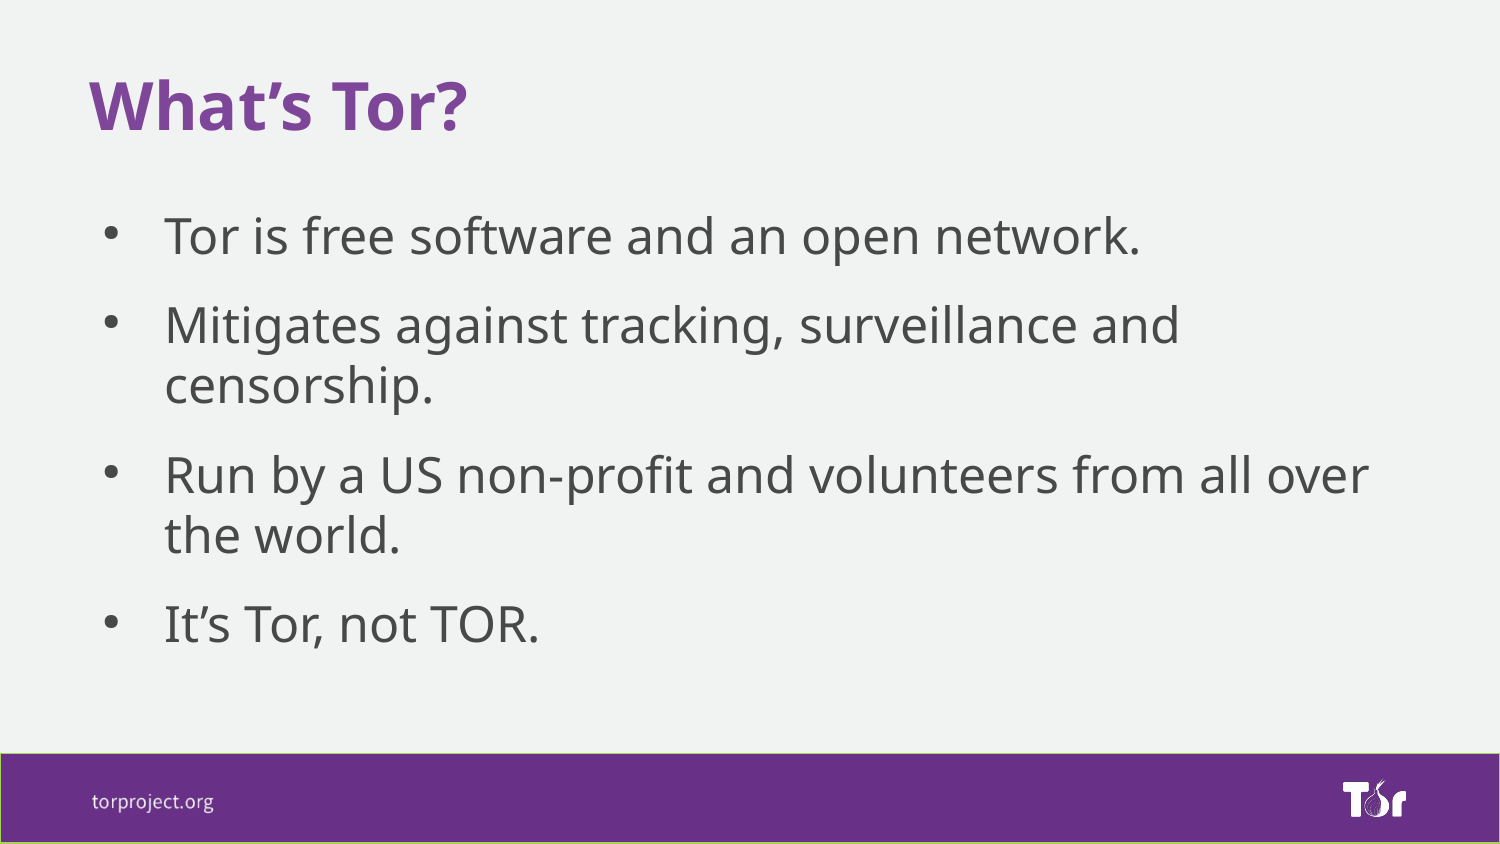

What’s Tor?
Tor is free software and an open network.
Mitigates against tracking, surveillance and censorship.
Run by a US non-profit and volunteers from all over the world.
It’s Tor, not TOR.